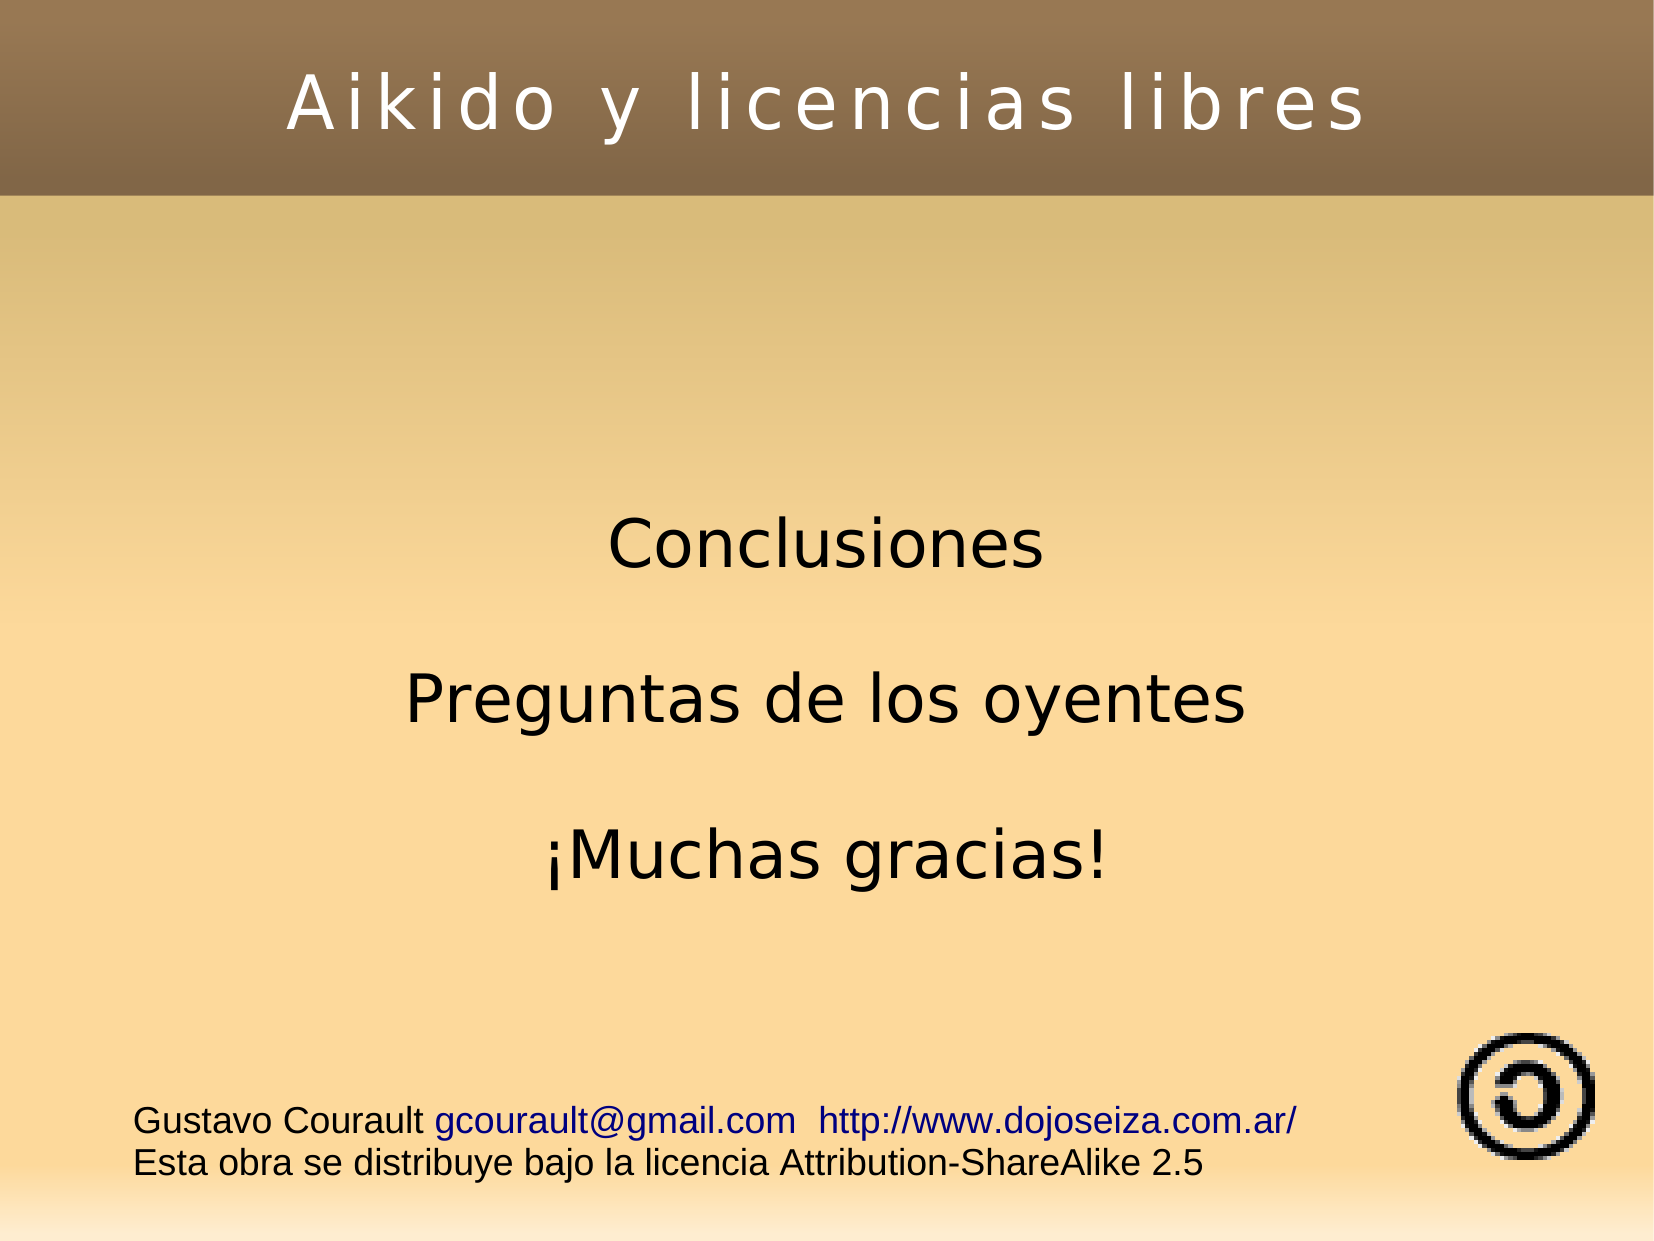

# Aikido y licencias libres
Conclusiones
Preguntas de los oyentes
¡Muchas gracias!
Gustavo Courault gcourault@gmail.com	 http://www.dojoseiza.com.ar/
Esta obra se distribuye bajo la licencia Attribution-ShareAlike 2.5